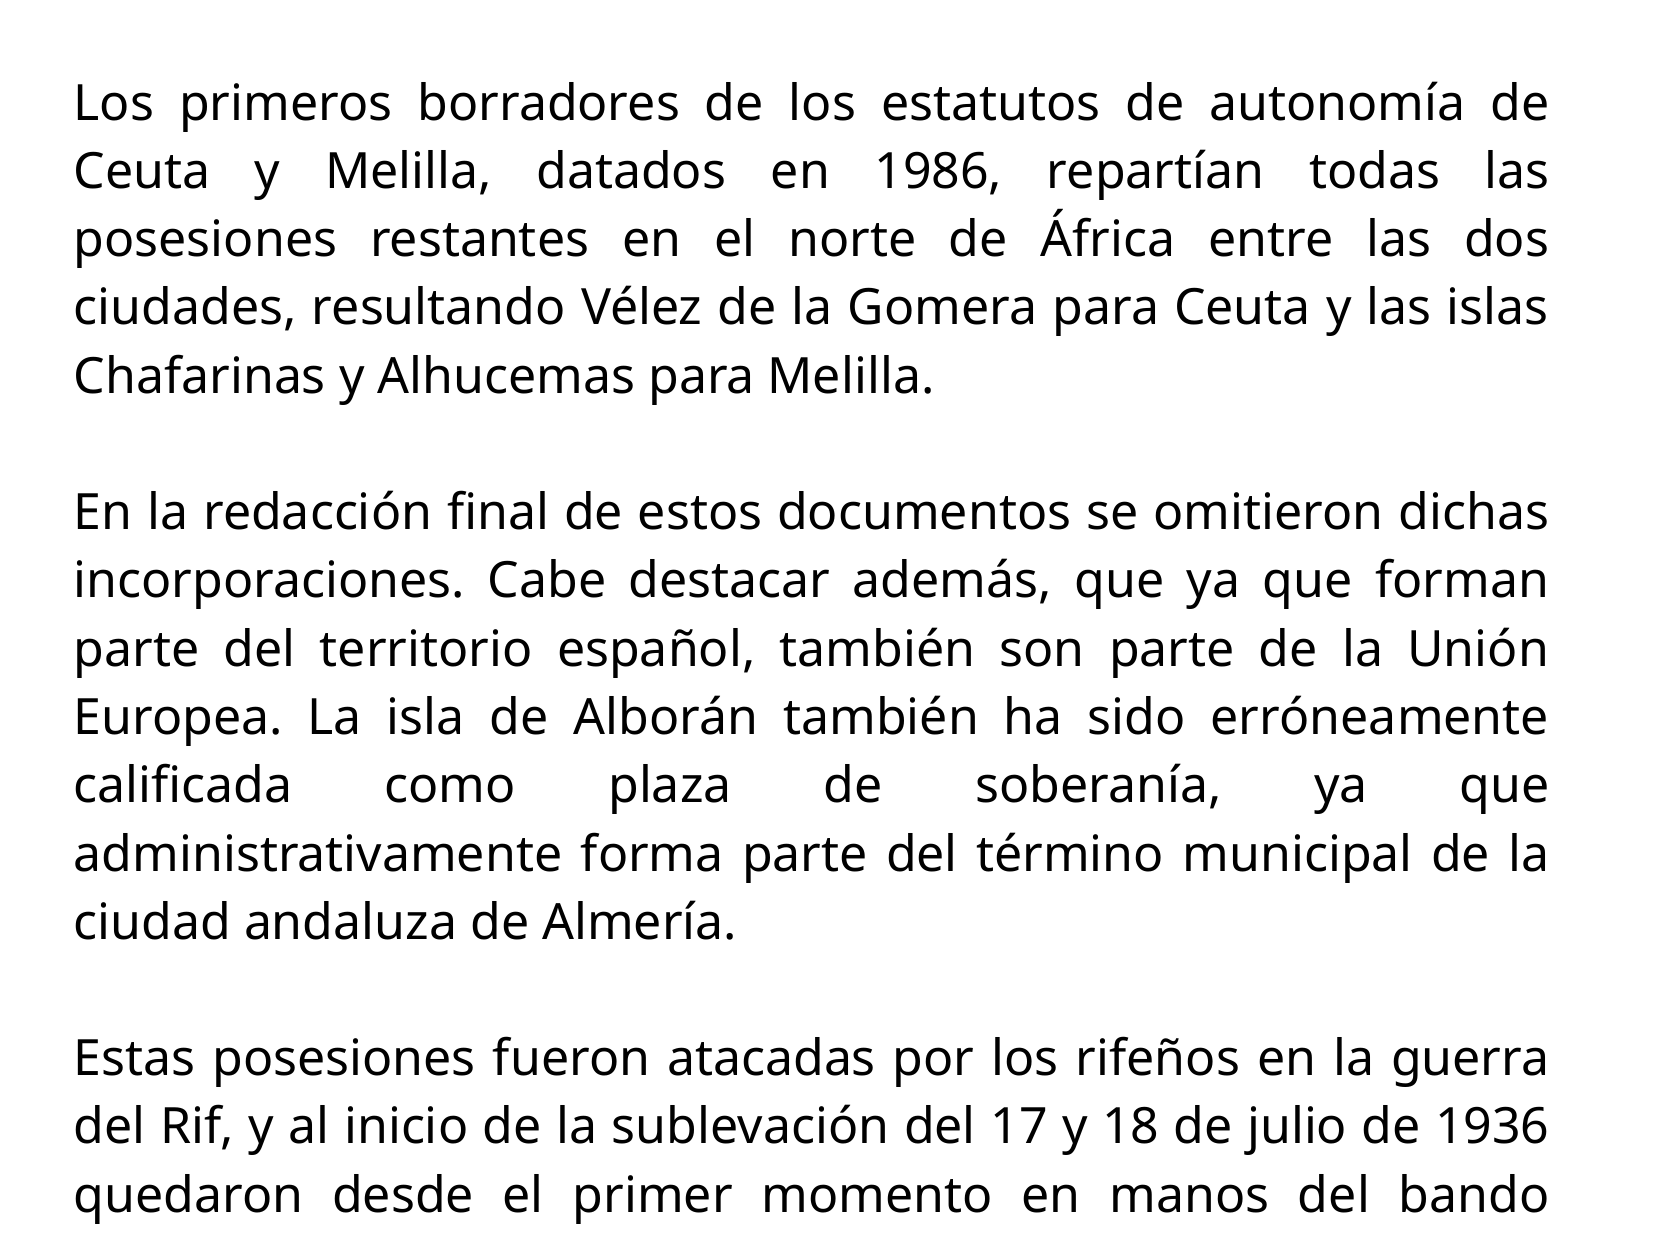

Los primeros borradores de los estatutos de autonomía de Ceuta y Melilla, datados en 1986, repartían todas las posesiones restantes en el norte de África entre las dos ciudades, resultando Vélez de la Gomera para Ceuta y las islas Chafarinas y Alhucemas para Melilla.
En la redacción final de estos documentos se omitieron dichas incorporaciones. Cabe destacar además, que ya que forman parte del territorio español, también son parte de la Unión Europea. La isla de Alborán también ha sido erróneamente calificada como plaza de soberanía, ya que administrativamente forma parte del término municipal de la ciudad andaluza de Almería.
Estas posesiones fueron atacadas por los rifeños en la guerra del Rif, y al inicio de la sublevación del 17 y 18 de julio de 1936 quedaron desde el primer momento en manos del bando sublevado. Cuando en 1956 España se retiró de su protectorado y reconoció la independencia de Marruecos no se vieron afectadas en su estatus, puesto que nunca formaron parte de dicha entidad territorial.